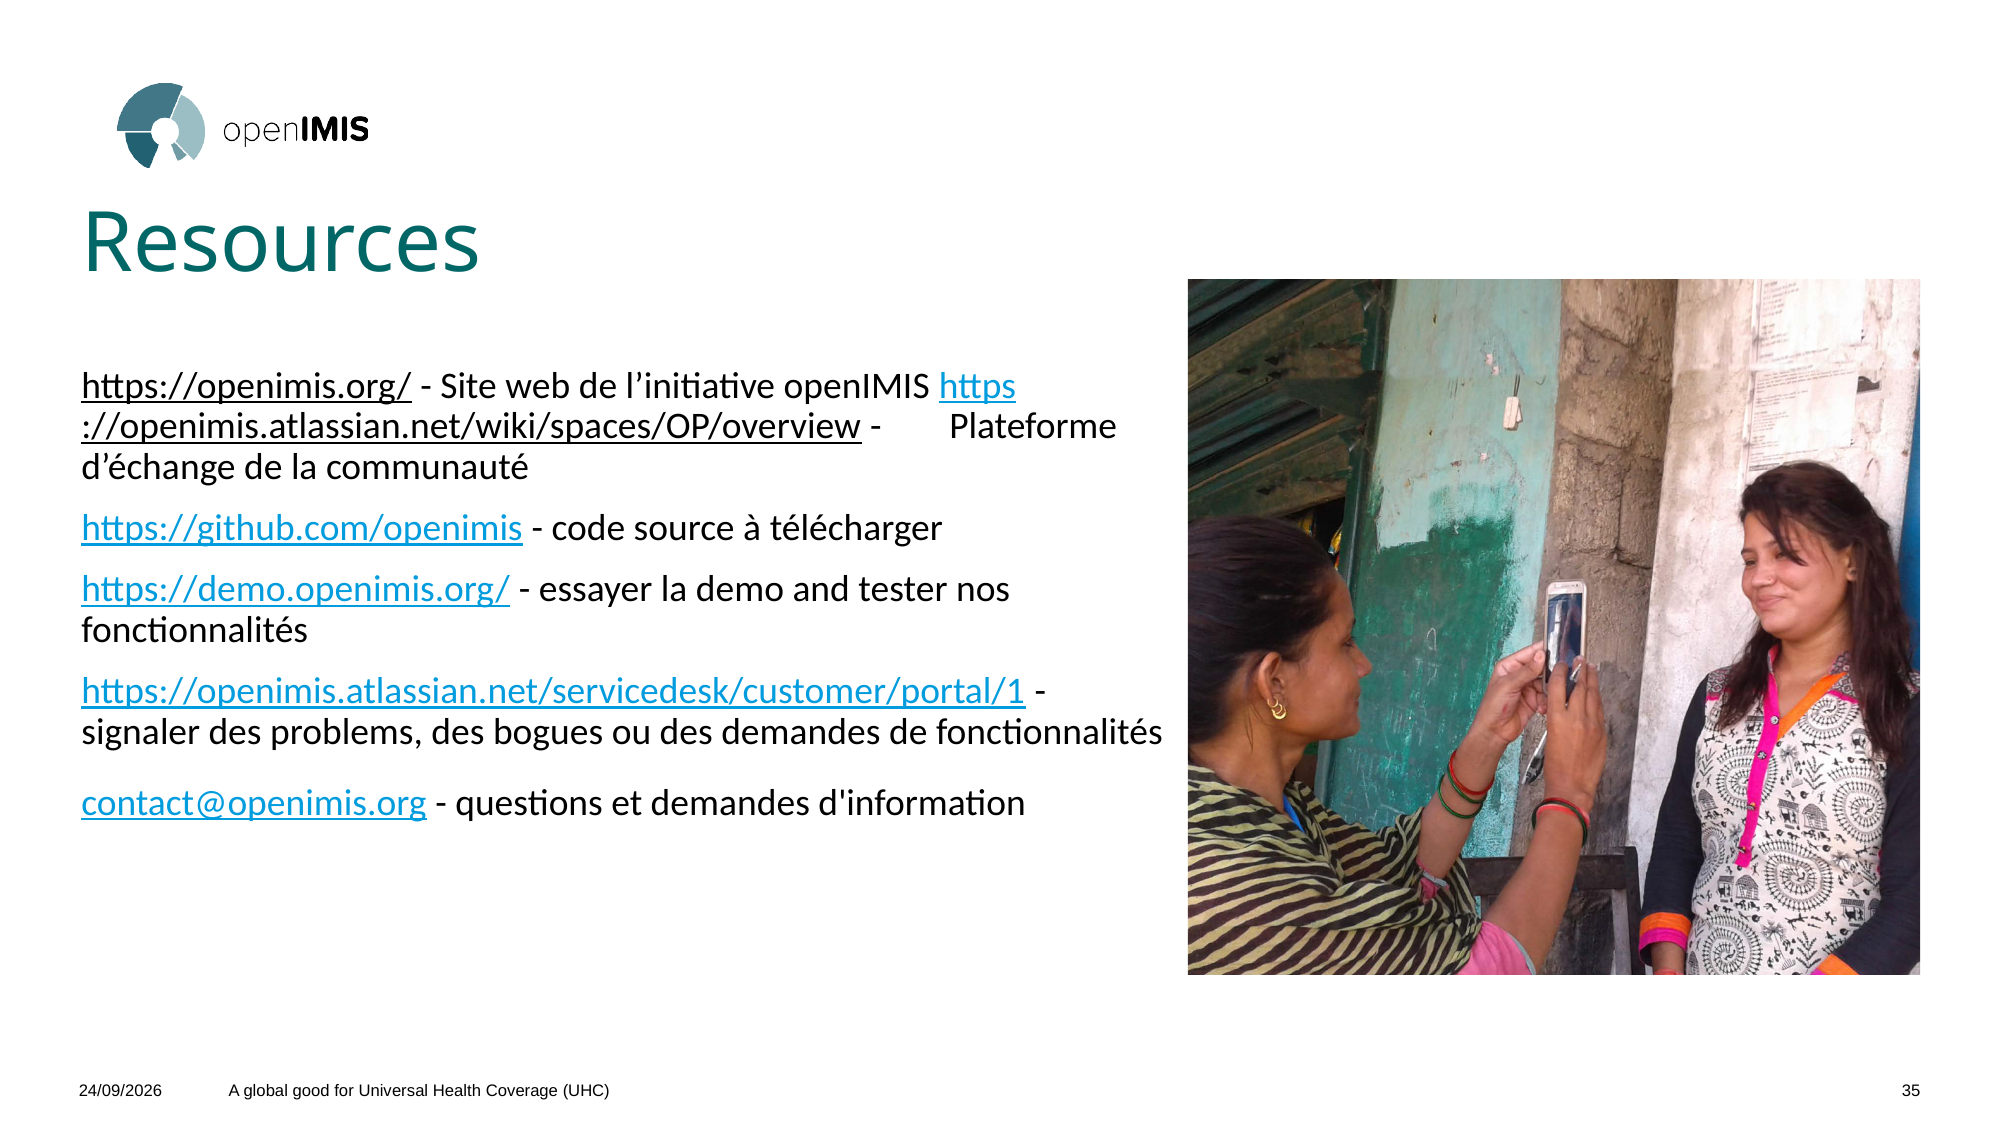

# Resources
https://openimis.org/ - Site web de l’initiative openIMIS https://openimis.atlassian.net/wiki/spaces/OP/overview - Plateforme d’échange de la communauté
https://github.com/openimis - code source à télécharger
https://demo.openimis.org/ - essayer la demo and tester nos fonctionnalités
https://openimis.atlassian.net/servicedesk/customer/portal/1 - signaler des problems, des bogues ou des demandes de fonctionnalités
contact@openimis.org - questions et demandes d'information
A global good for Universal Health Coverage (UHC)